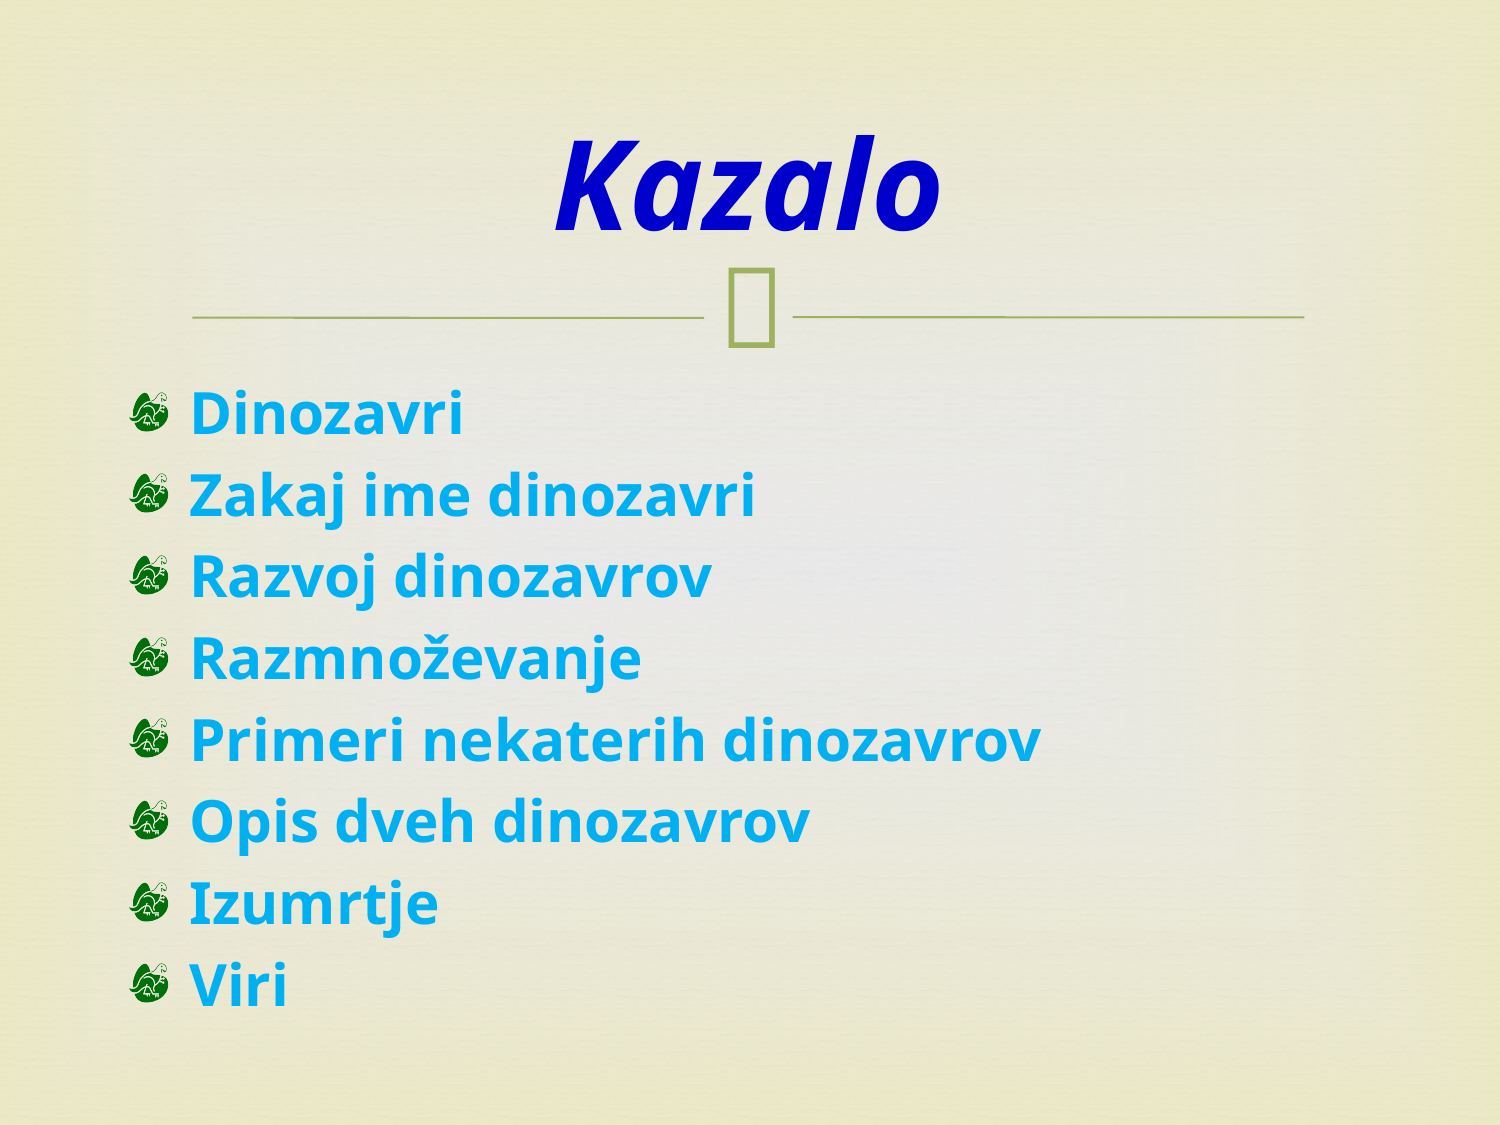

Kazalo
# Dinozavri
Zakaj ime dinozavri
Razvoj dinozavrov
Razmnoževanje
Primeri nekaterih dinozavrov
Opis dveh dinozavrov
Izumrtje
Viri